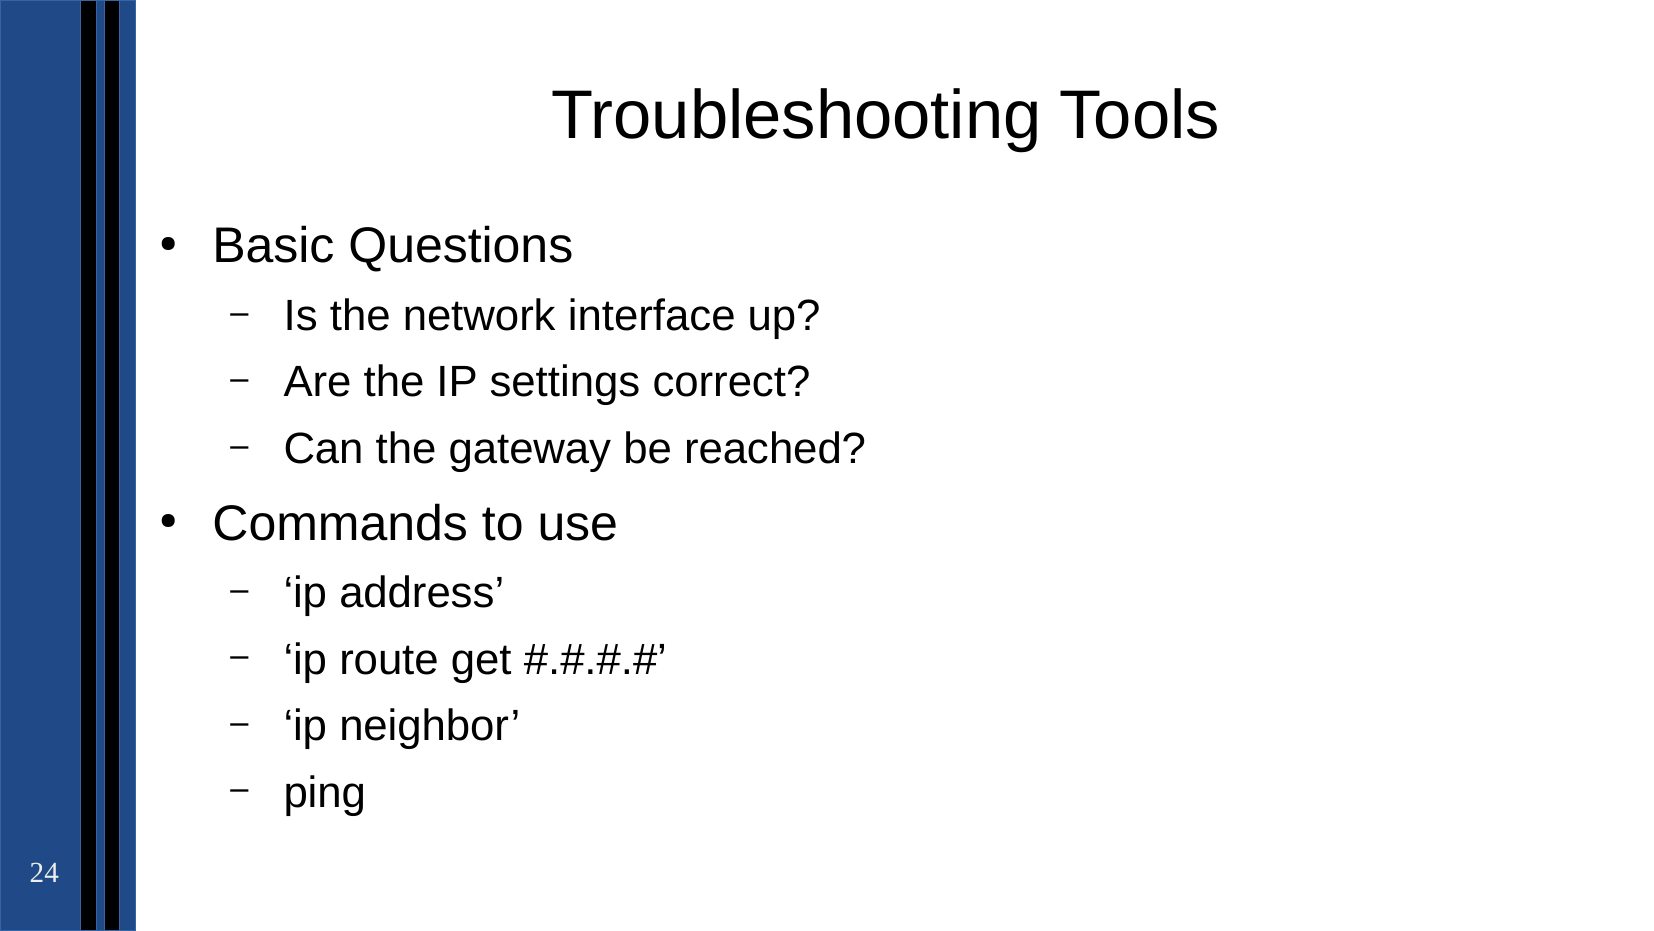

# Troubleshooting Tools
Basic Questions
Is the network interface up?
Are the IP settings correct?
Can the gateway be reached?
Commands to use
‘ip address’
‘ip route get #.#.#.#’
‘ip neighbor’
ping
24